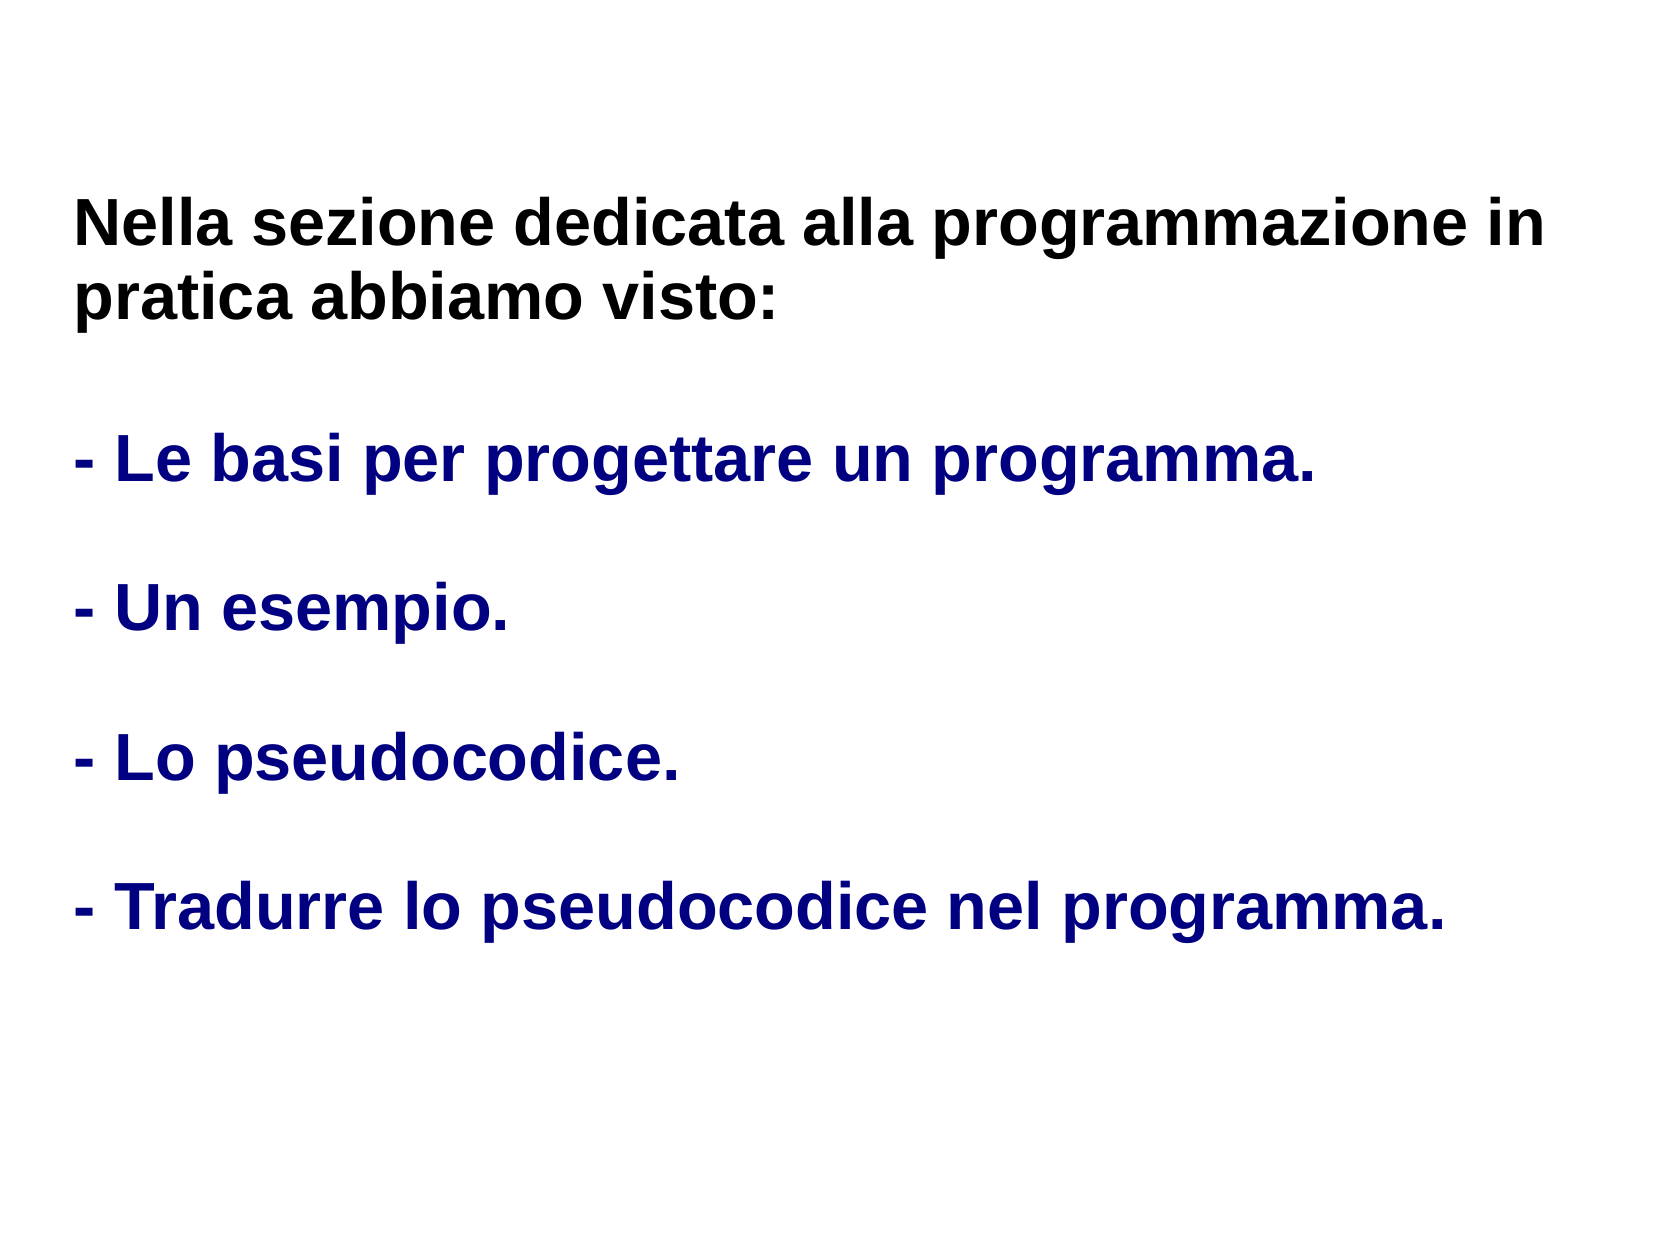

Nella sezione dedicata alla programmazione in pratica abbiamo visto:
- Le basi per progettare un programma.
- Un esempio.
- Lo pseudocodice.
- Tradurre lo pseudocodice nel programma.